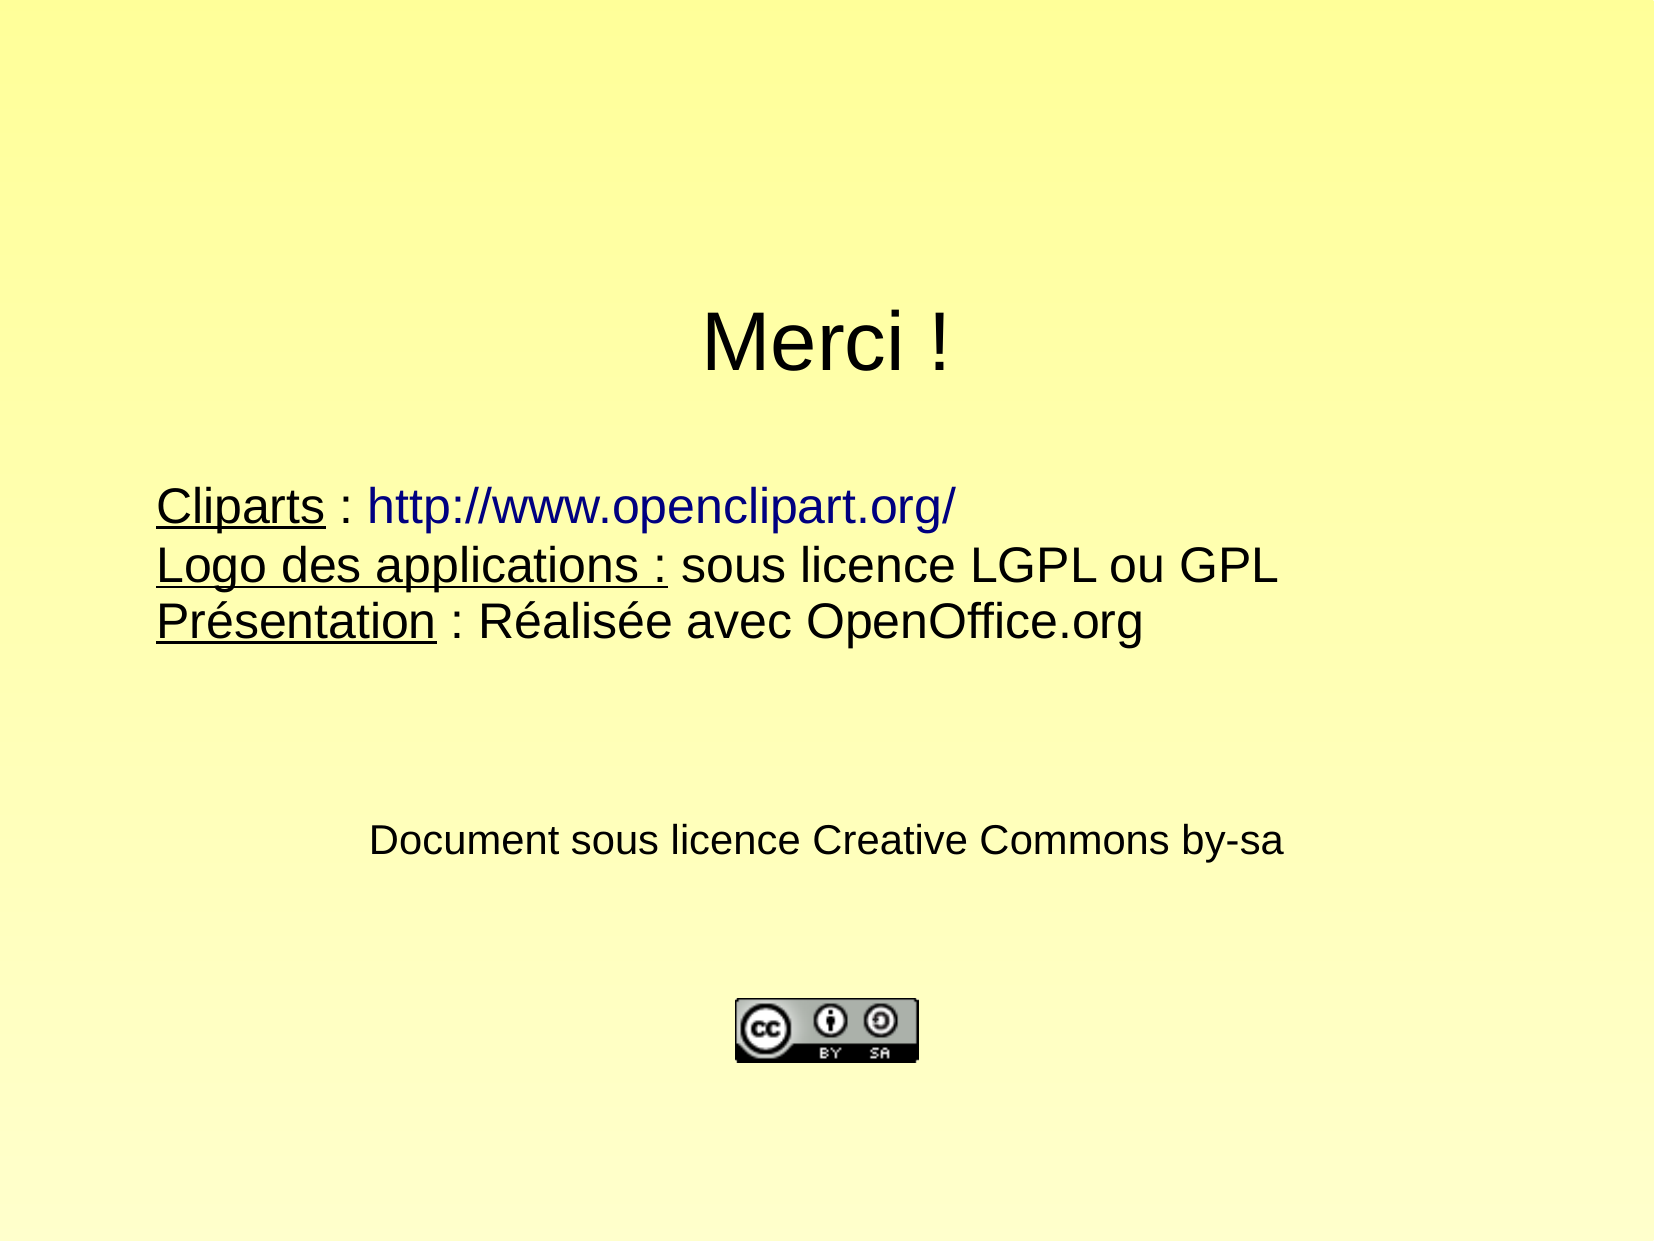

Merci !
	Cliparts : http://www.openclipart.org/
	Logo des applications : sous licence LGPL ou GPL
	Présentation : Réalisée avec OpenOffice.org
Document sous licence Creative Commons by-sa